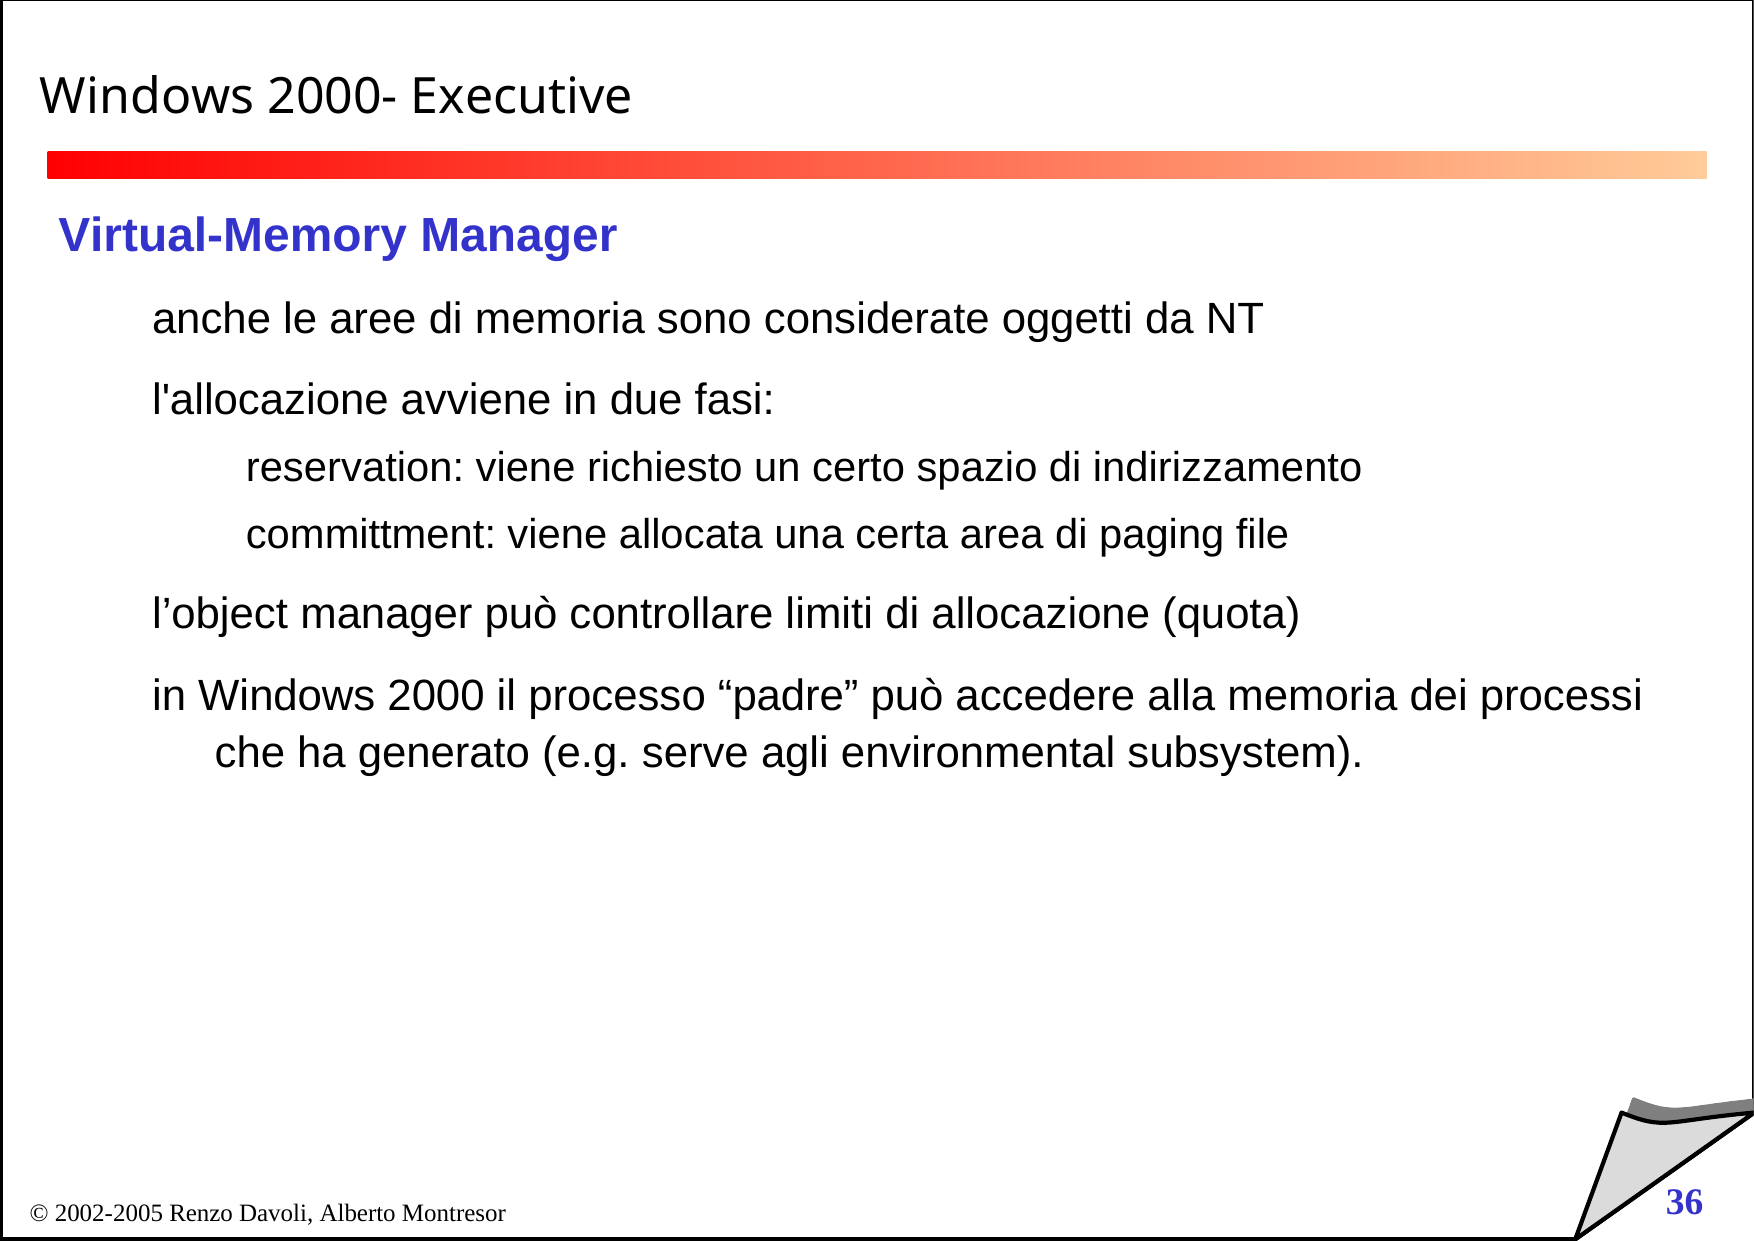

# Windows 2000- Executive
Virtual-Memory Manager
anche le aree di memoria sono considerate oggetti da NT
l'allocazione avviene in due fasi:
reservation: viene richiesto un certo spazio di indirizzamento
committment: viene allocata una certa area di paging file
l’object manager può controllare limiti di allocazione (quota)
in Windows 2000 il processo “padre” può accedere alla memoria dei processi che ha generato (e.g. serve agli environmental subsystem).